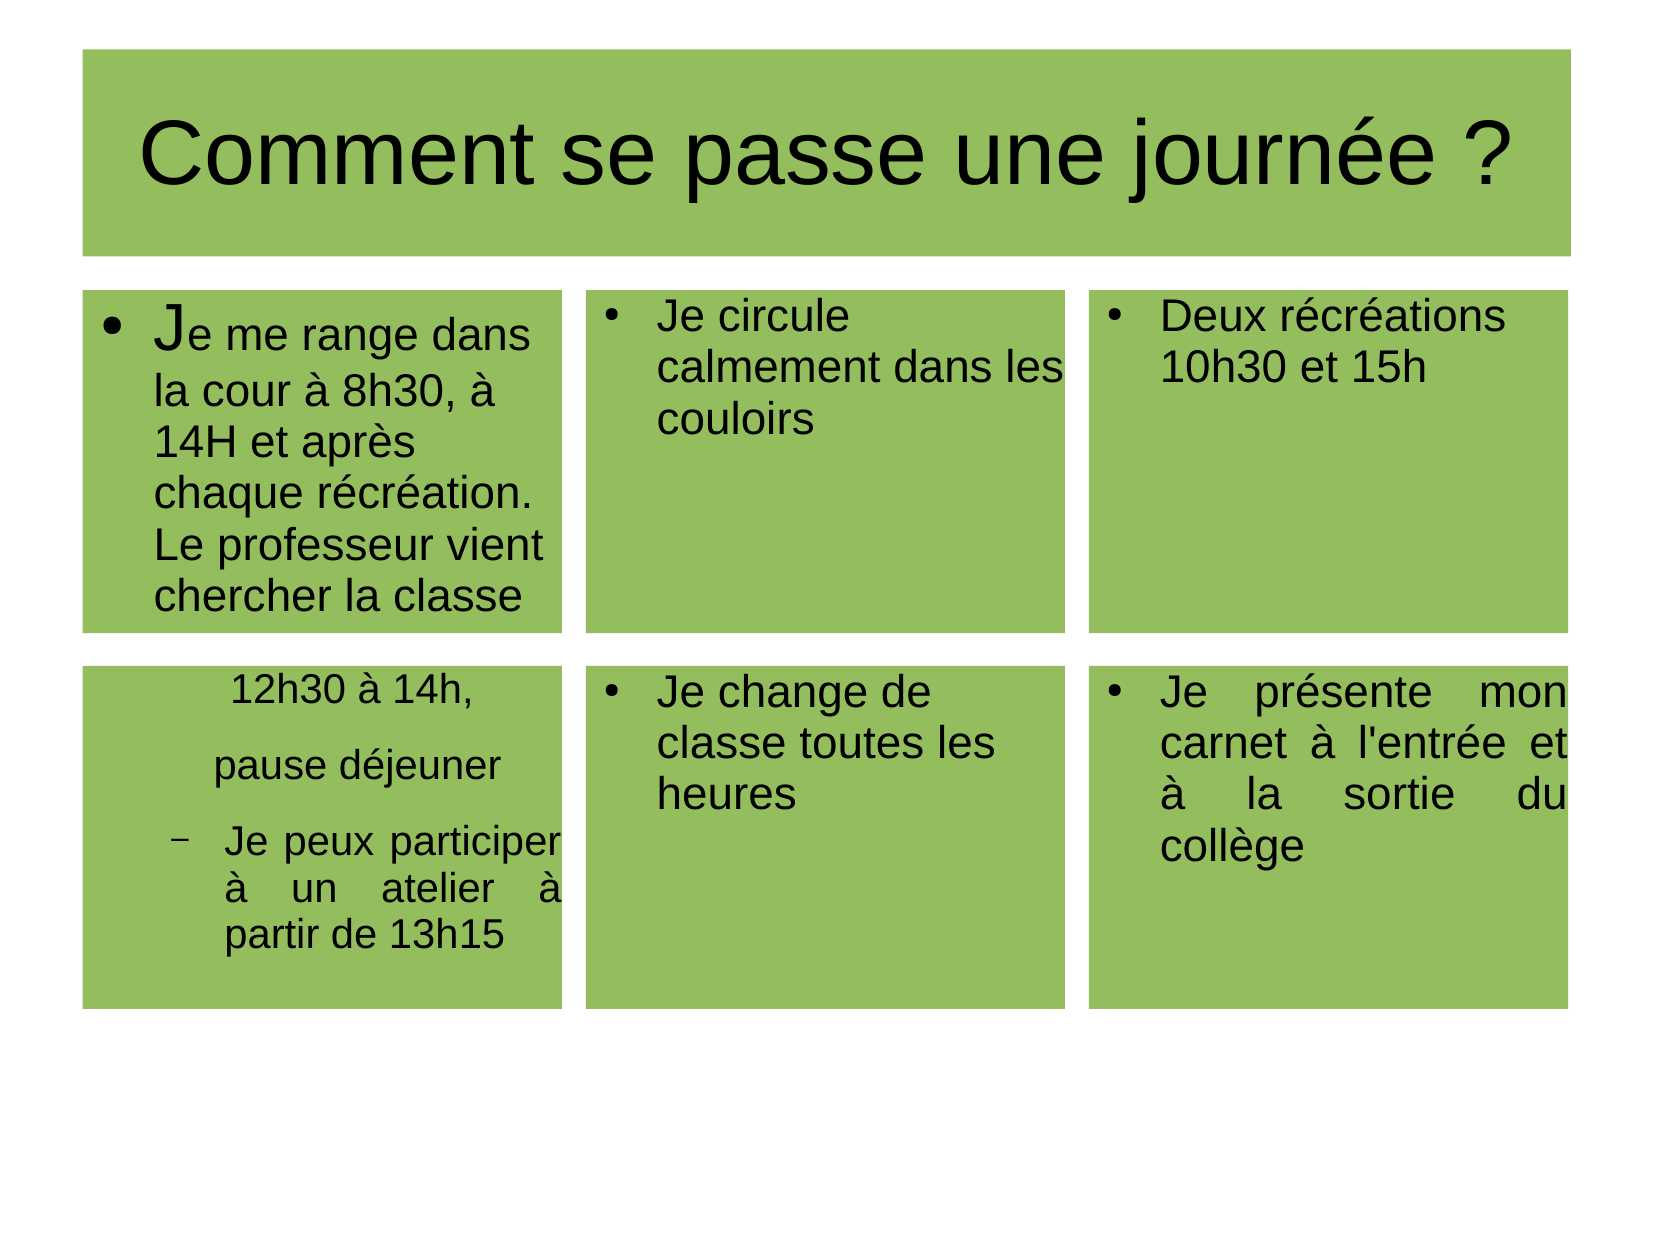

# Comment se passe une journée ?
Je me range dans la cour à 8h30, à 14H et après chaque récréation. Le professeur vient chercher la classe
Je circule calmement dans les couloirs
Deux récréations 10h30 et 15h
12h30 à 14h,
pause déjeuner
Je peux participer à un atelier à partir de 13h15
Je change de classe toutes les heures
Je présente mon carnet à l'entrée et à la sortie du collège